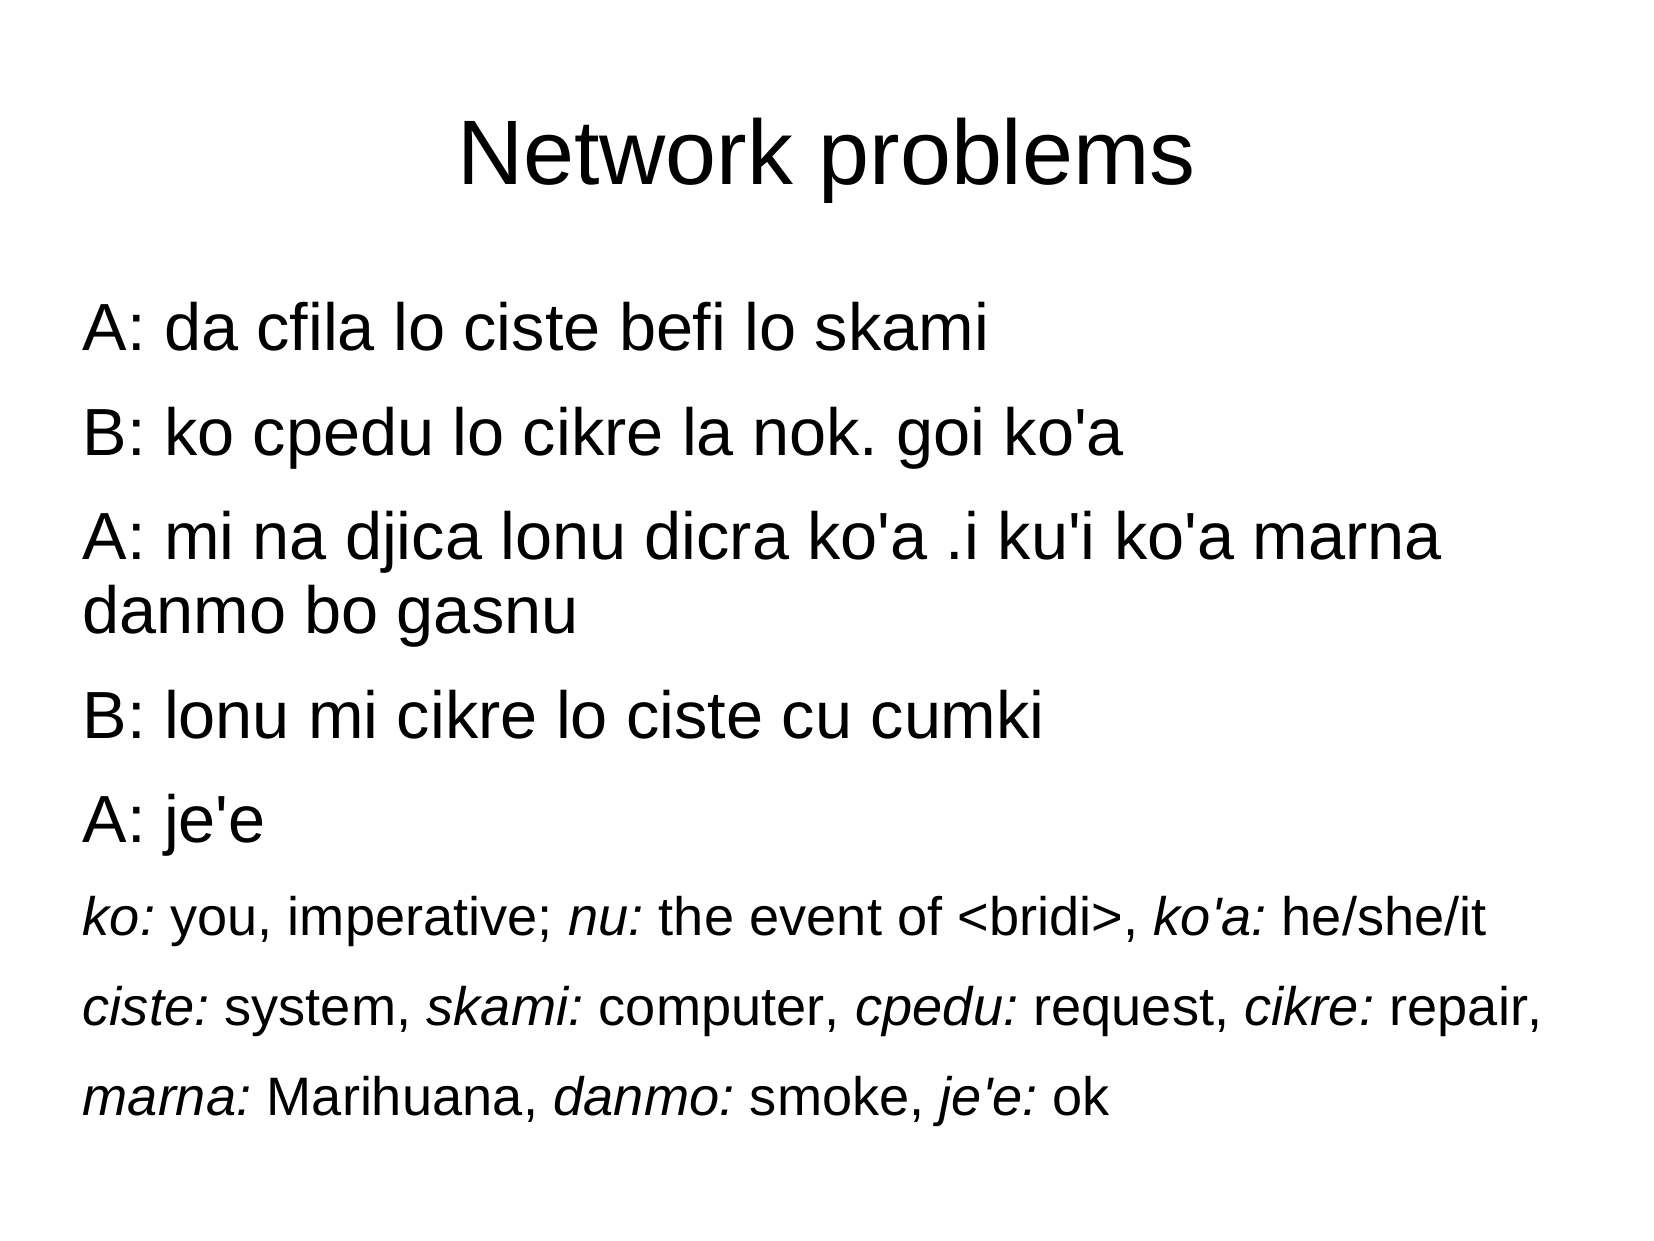

# Network problems
A: da cfila lo ciste befi lo skami
B: ko cpedu lo cikre la nok. goi ko'a
A: mi na djica lonu dicra ko'a .i ku'i ko'a marna danmo bo gasnu
B: lonu mi cikre lo ciste cu cumki
A: je'e
ko: you, imperative; nu: the event of <bridi>, ko'a: he/she/it
ciste: system, skami: computer, cpedu: request, cikre: repair,
marna: Marihuana, danmo: smoke, je'e: ok